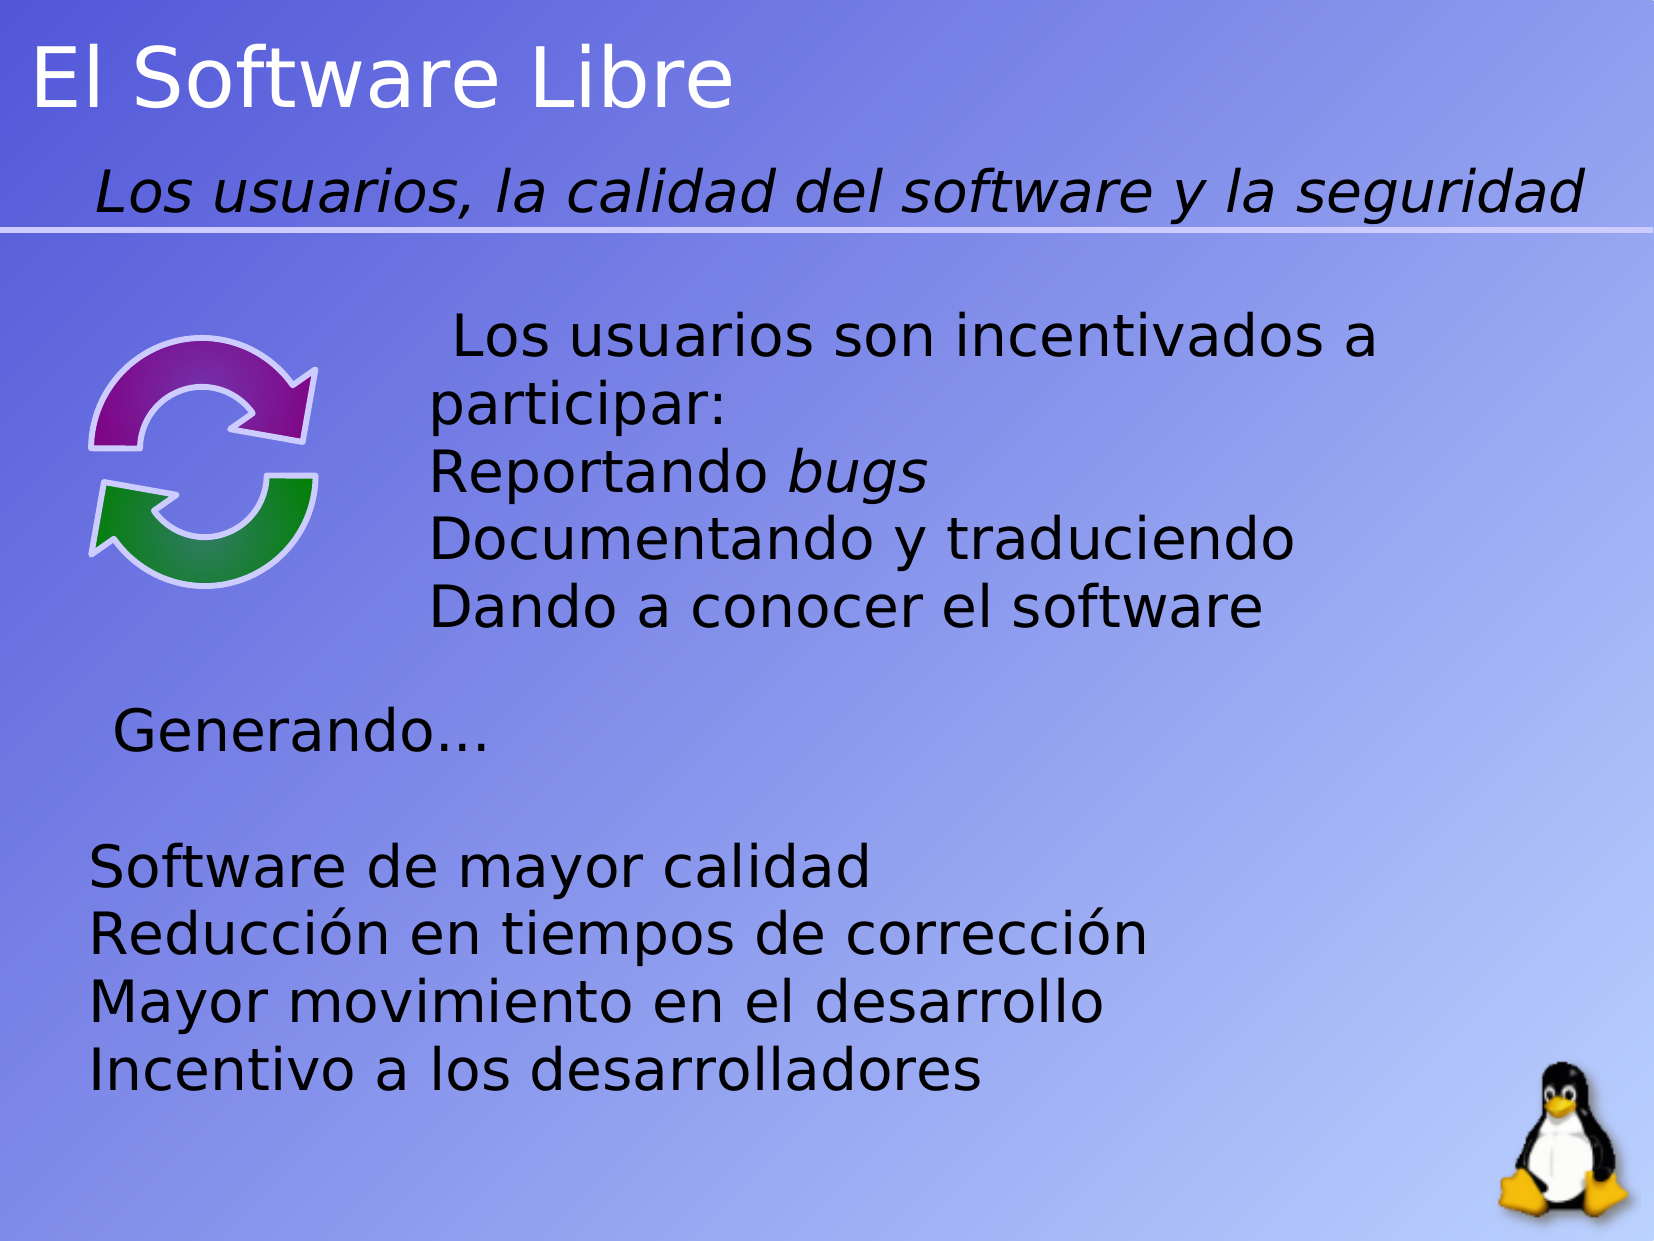

# El Software Libre
Los usuarios, la calidad del software y la seguridad
Los usuarios son incentivados a participar:
Reportando bugs
Documentando y traduciendo
Dando a conocer el software
Generando...
Software de mayor calidad
Reducción en tiempos de corrección
Mayor movimiento en el desarrollo
Incentivo a los desarrolladores